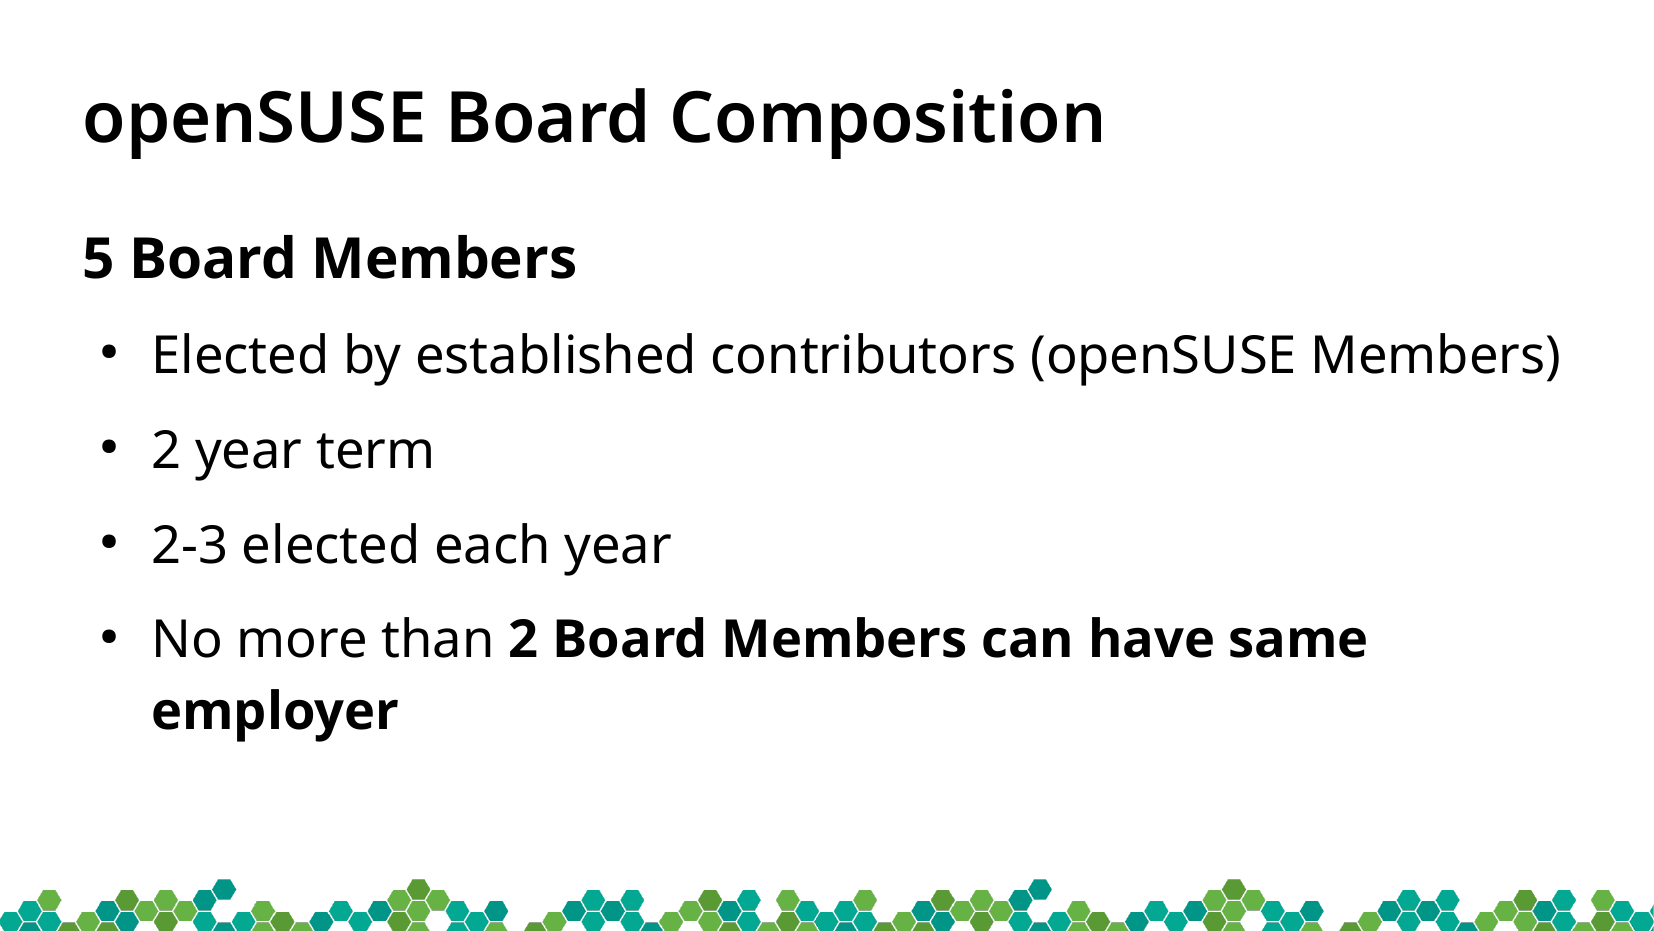

# openSUSE Board Composition
5 Board Members
Elected by established contributors (openSUSE Members)
2 year term
2-3 elected each year
No more than 2 Board Members can have same employer